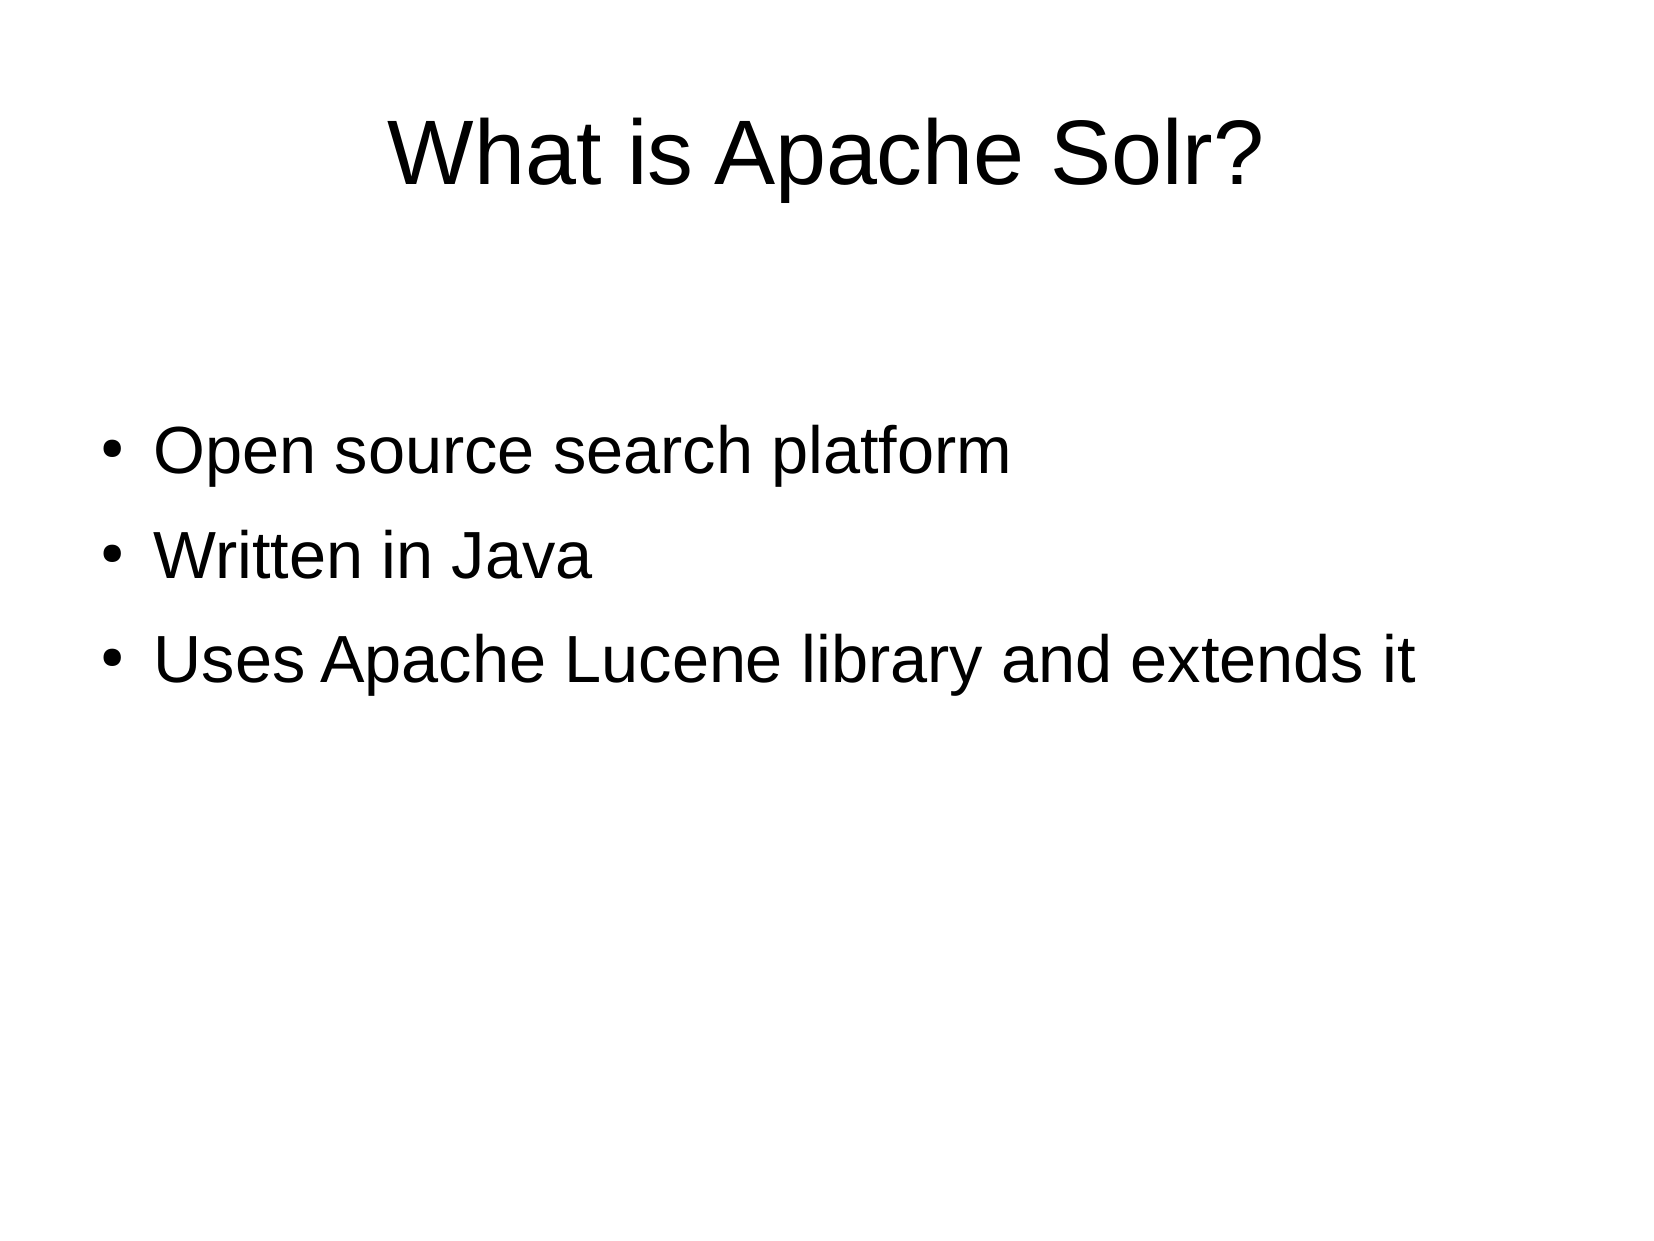

# What is Apache Solr?
Open source search platform
Written in Java
Uses Apache Lucene library and extends it